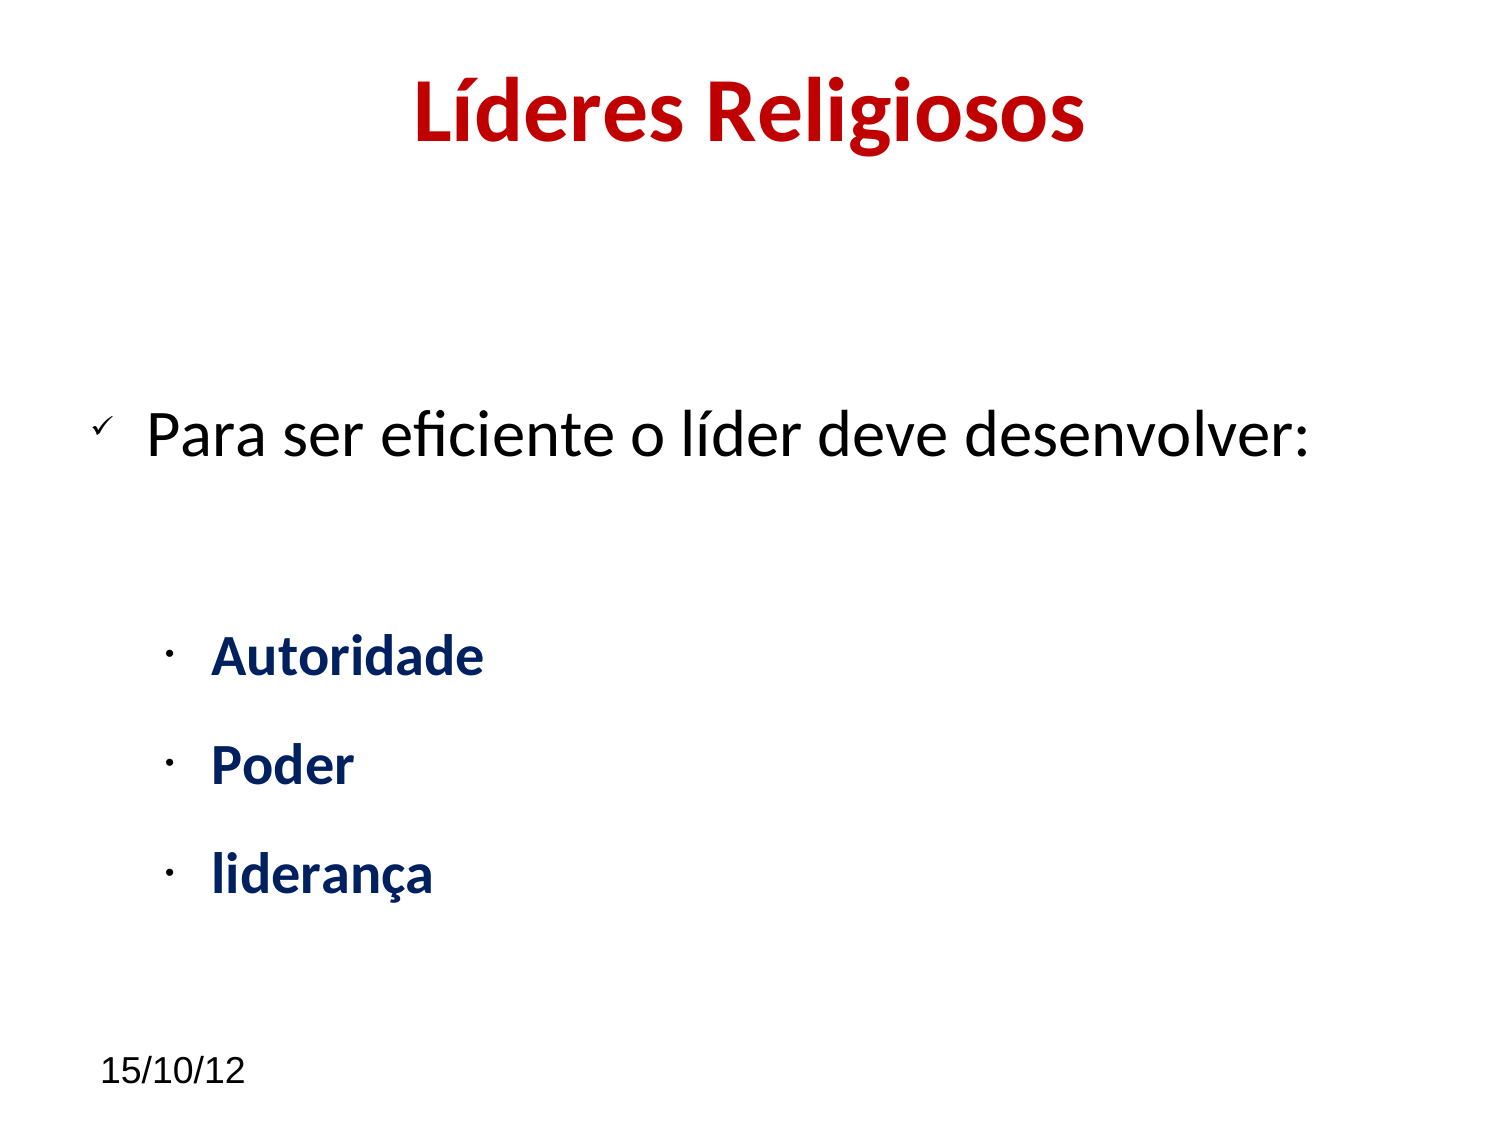

# Líderes Religiosos
Para ser eficiente o líder deve desenvolver:
Autoridade
Poder
liderança